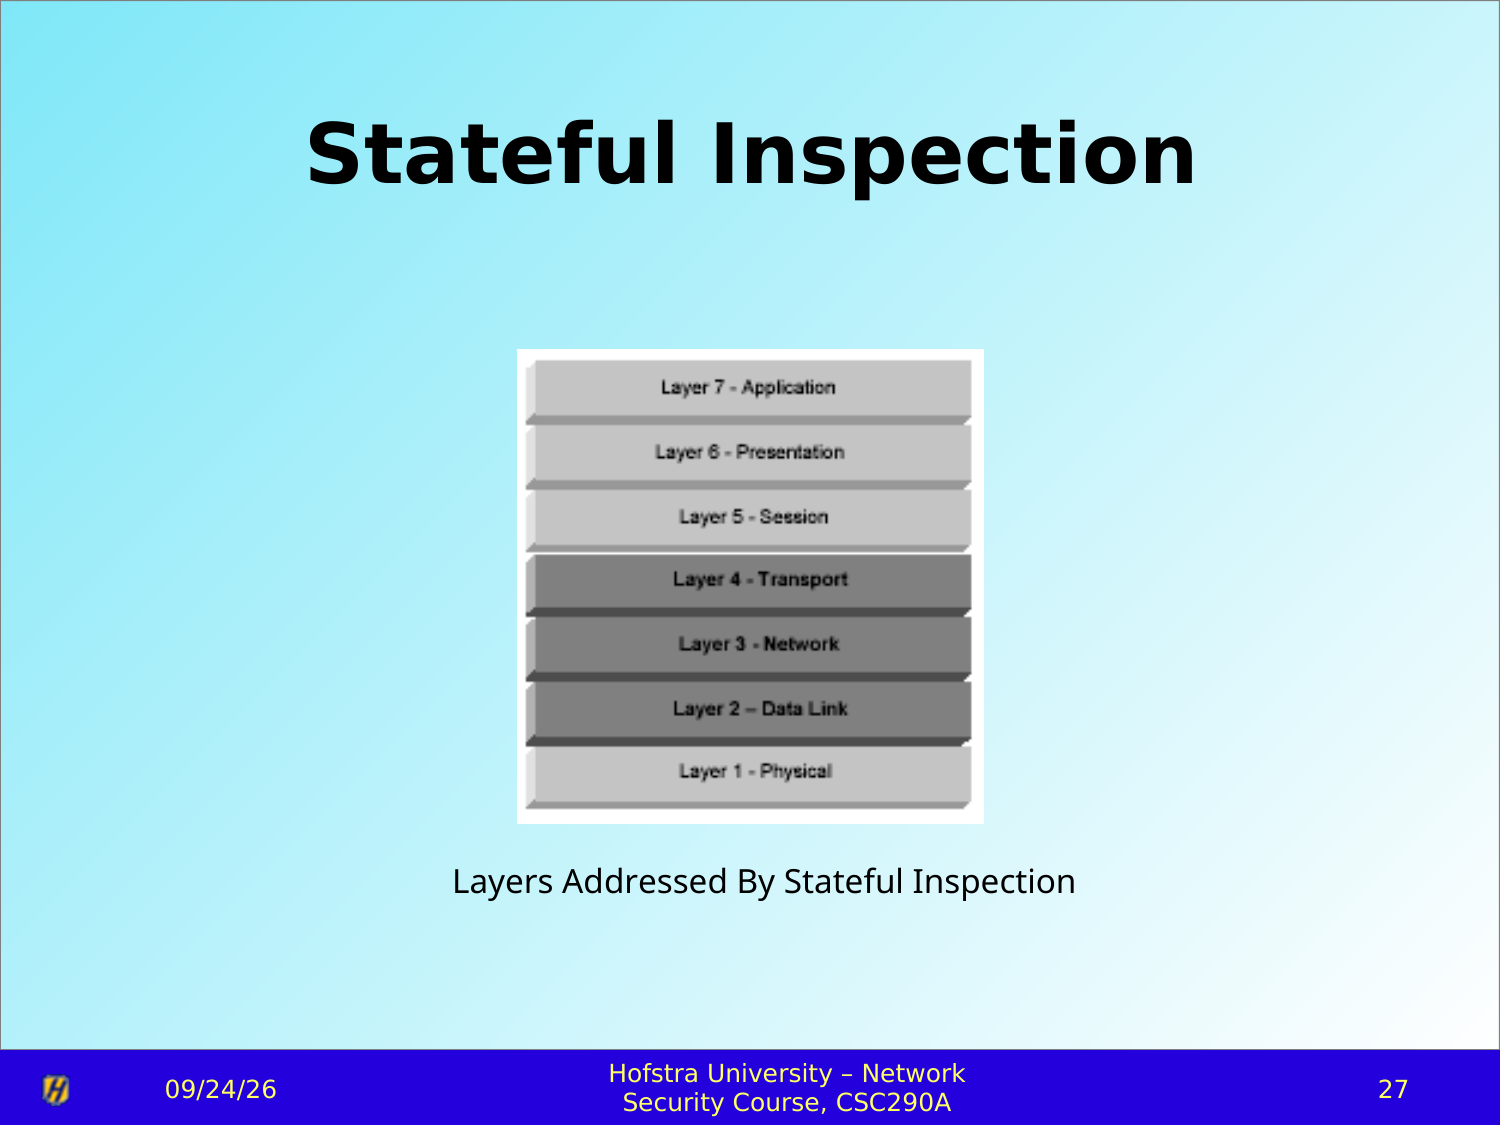

# Stateful Inspection
Layers Addressed By Stateful Inspection
27